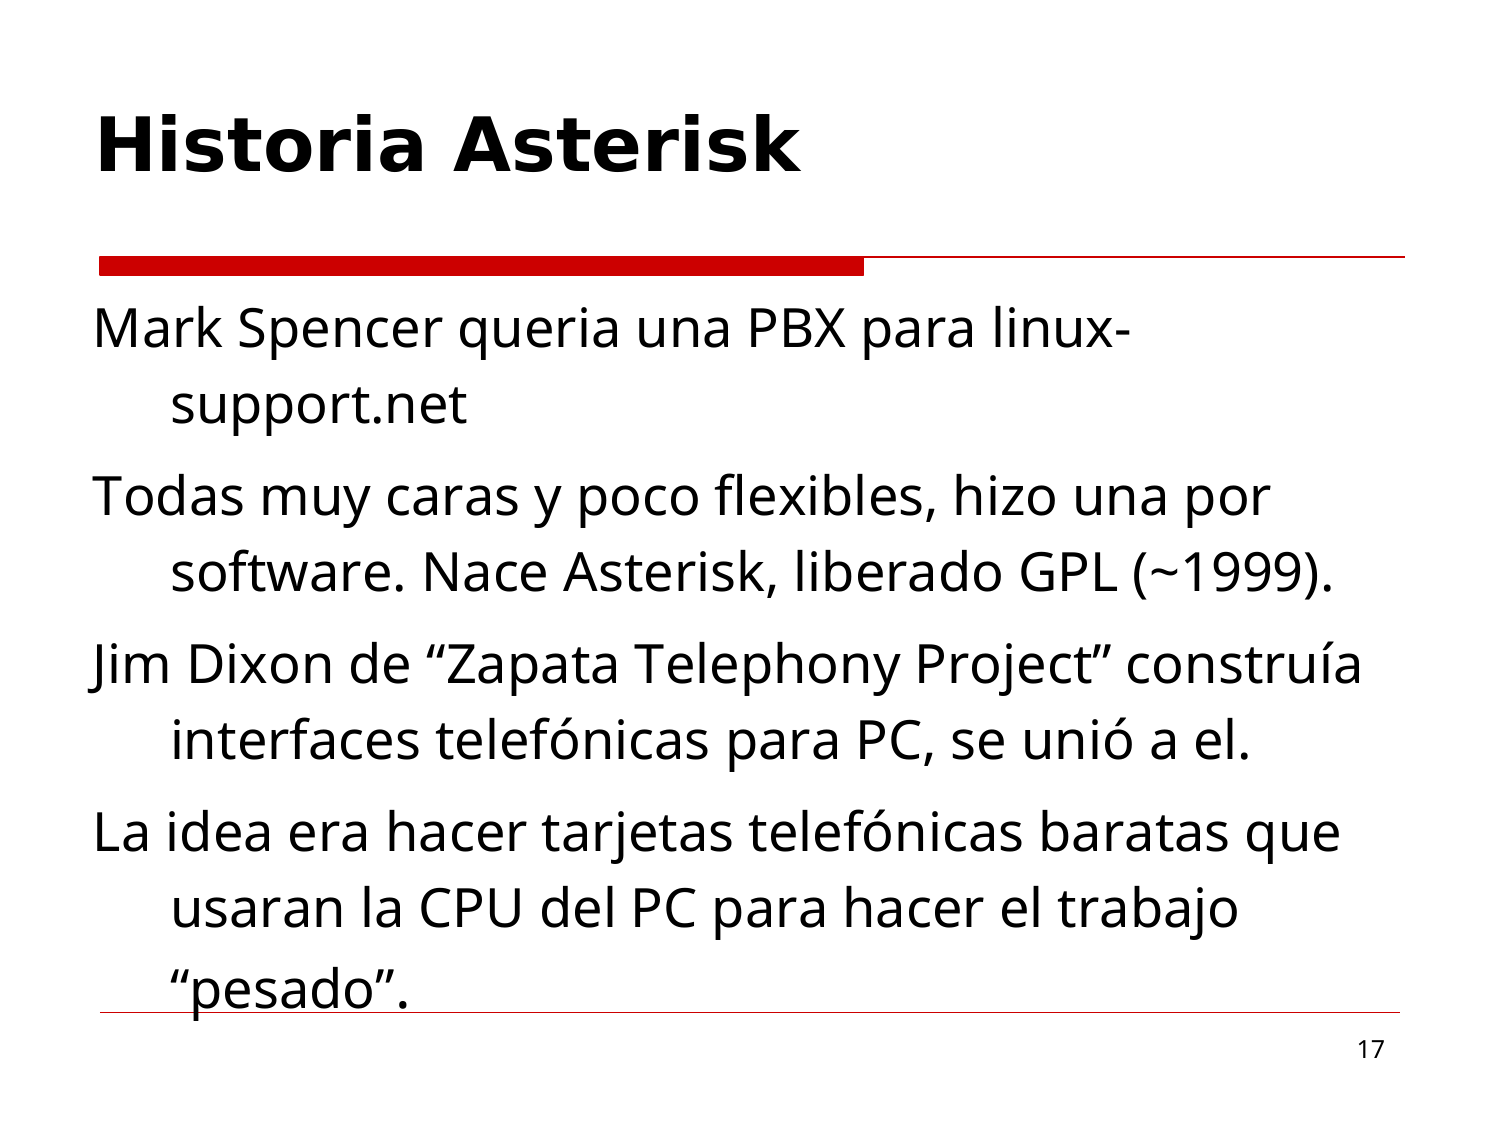

# Historia Asterisk
Mark Spencer queria una PBX para linux-support.net
Todas muy caras y poco flexibles, hizo una por software. Nace Asterisk, liberado GPL (~1999).
Jim Dixon de “Zapata Telephony Project” construía interfaces telefónicas para PC, se unió a el.
La idea era hacer tarjetas telefónicas baratas que usaran la CPU del PC para hacer el trabajo “pesado”.